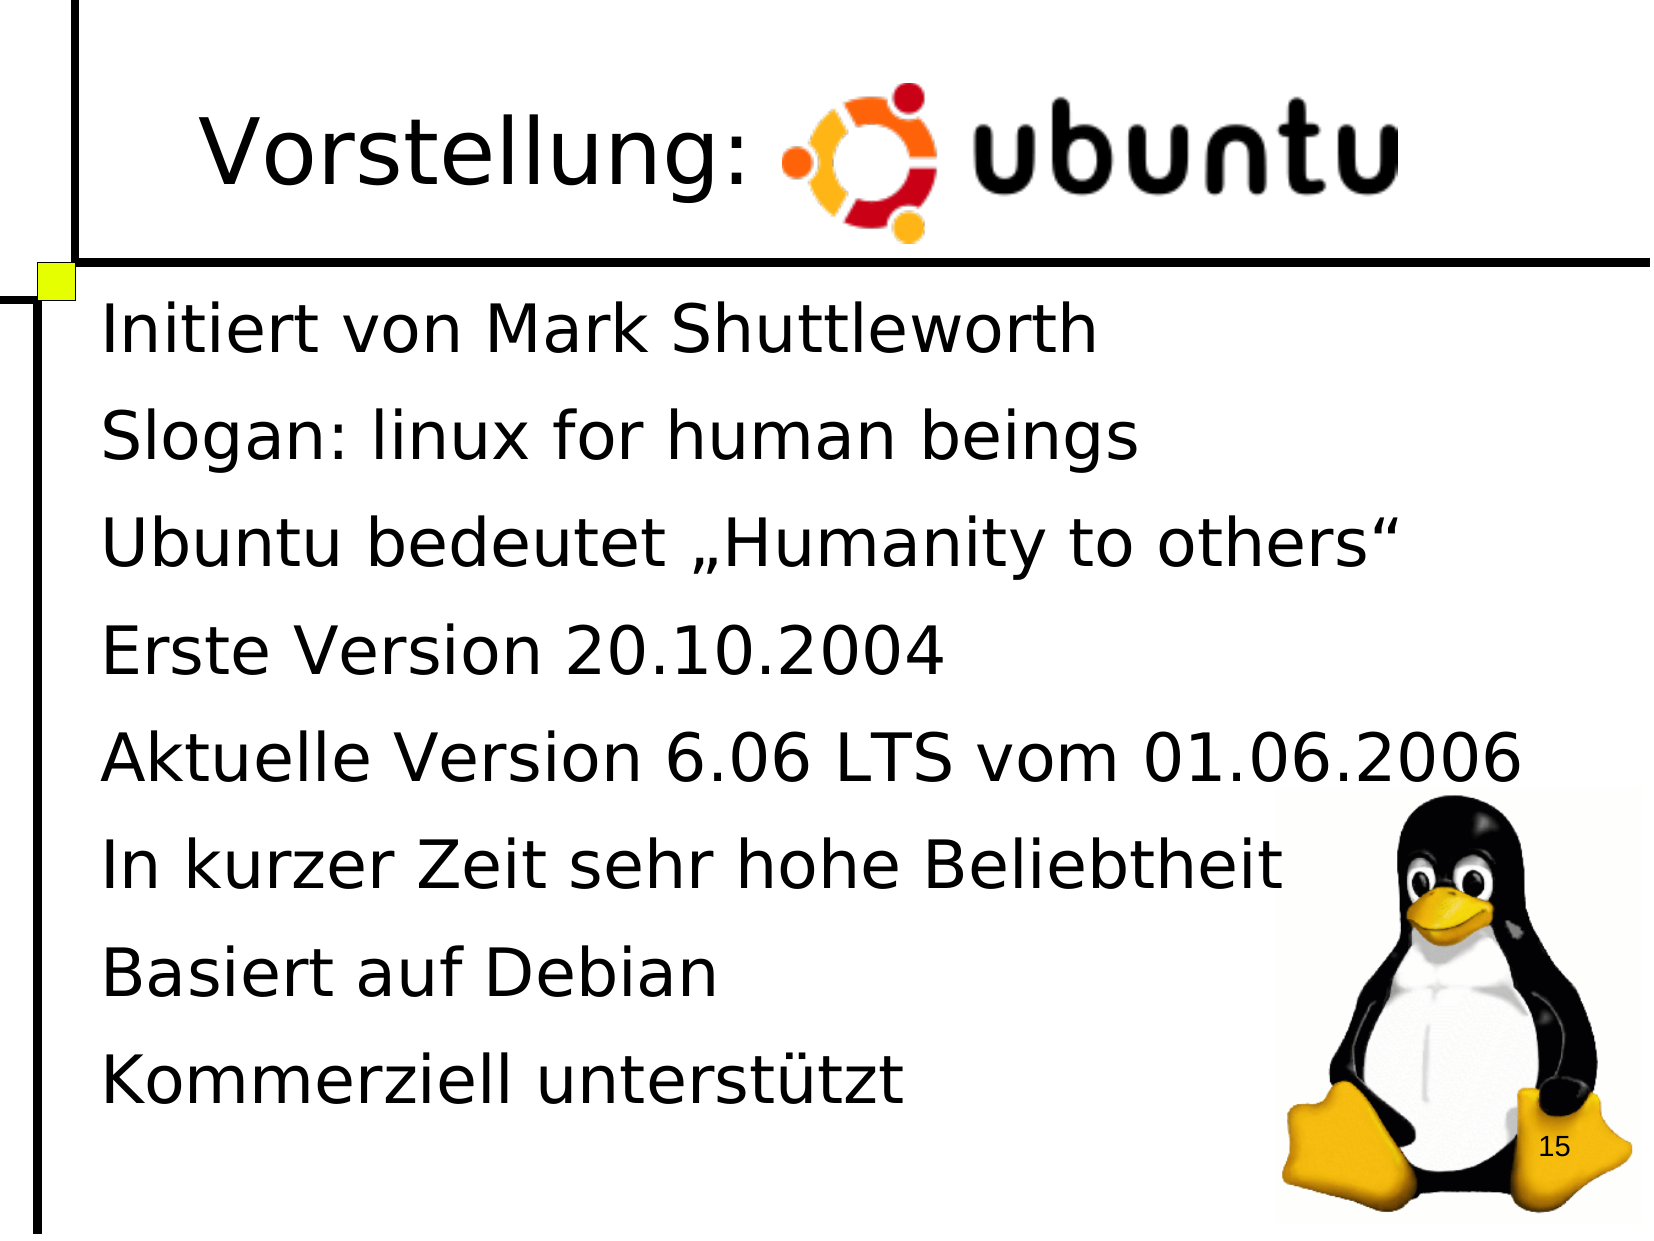

# Vorstellung:
Initiert von Mark Shuttleworth
Slogan: linux for human beings
Ubuntu bedeutet „Humanity to others“
Erste Version 20.10.2004
Aktuelle Version 6.06 LTS vom 01.06.2006
In kurzer Zeit sehr hohe Beliebtheit
Basiert auf Debian
Kommerziell unterstützt
15